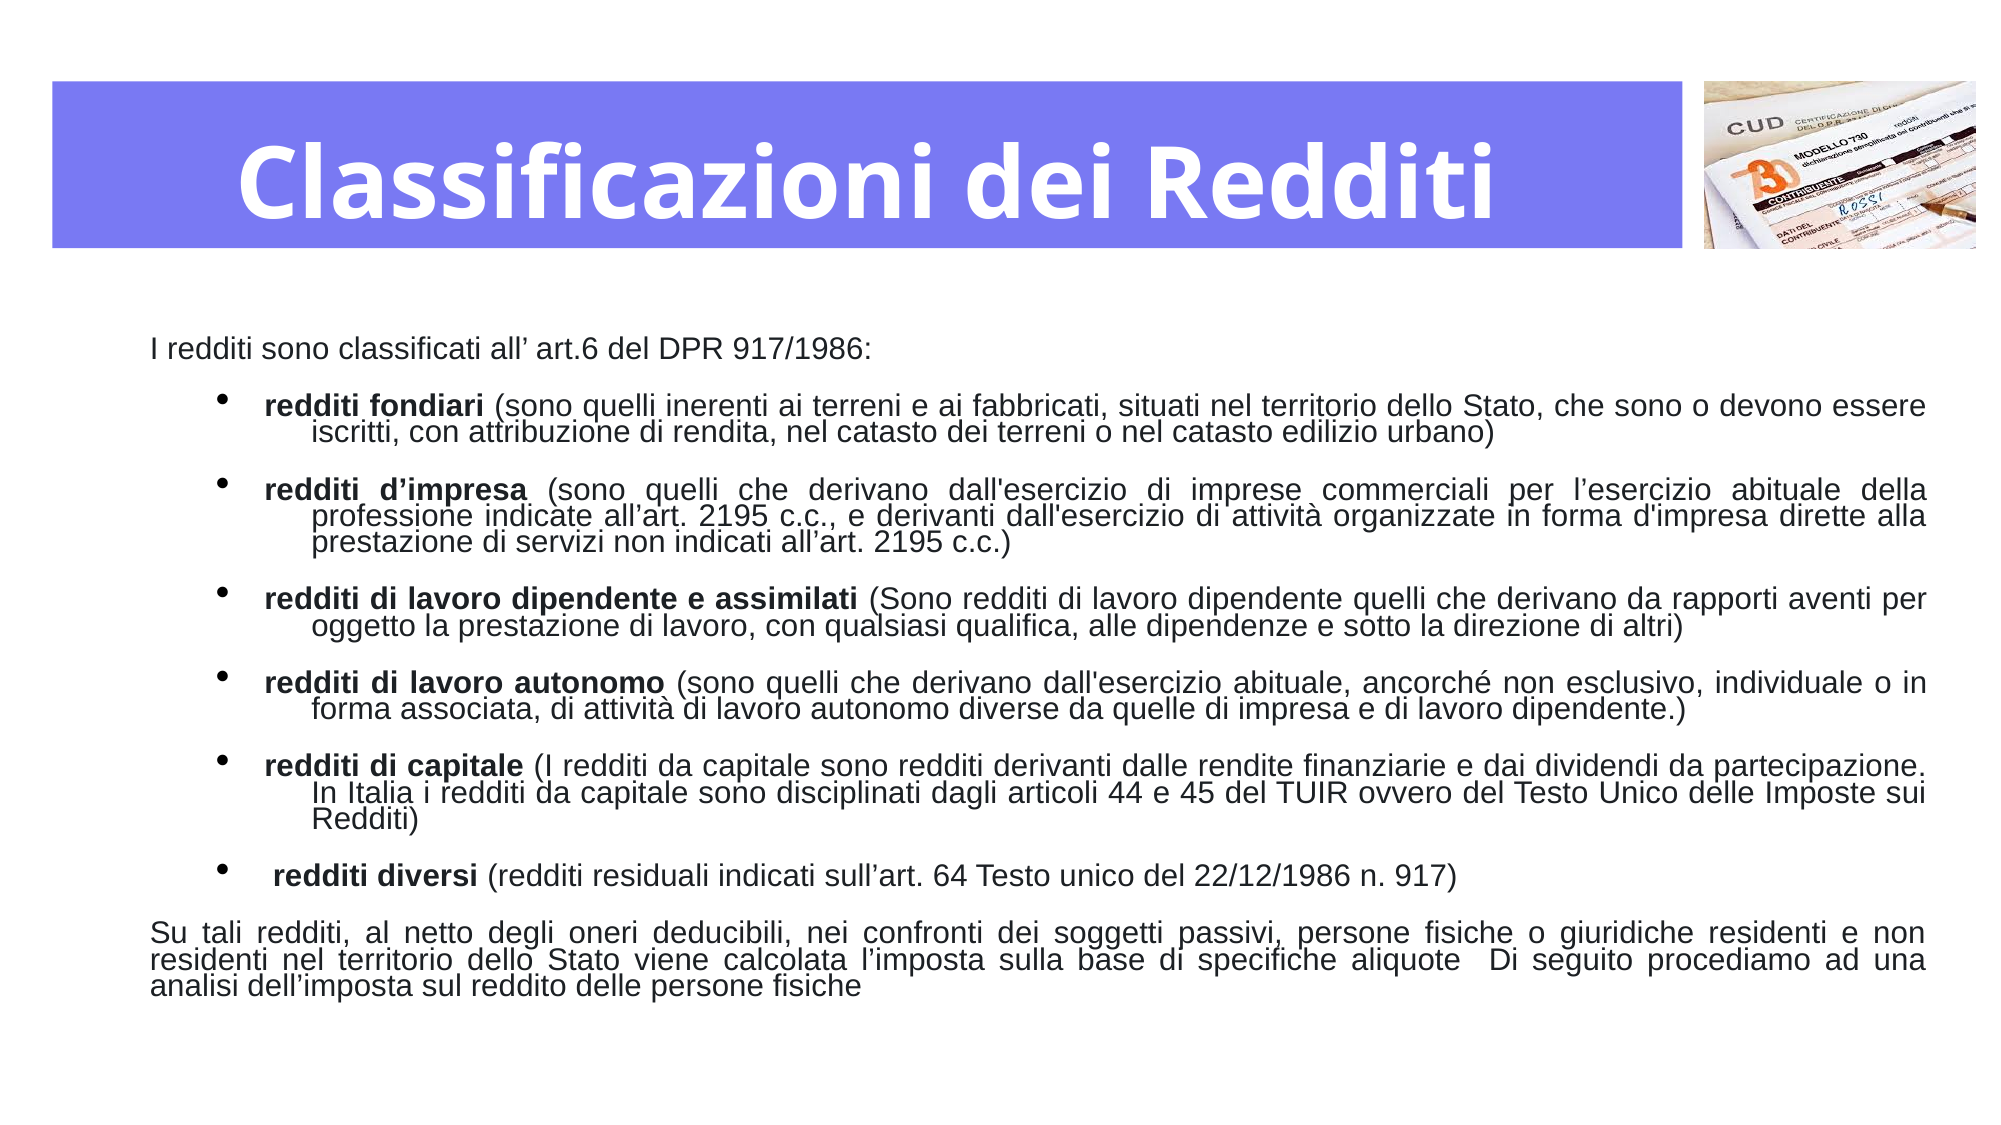

Classificazioni dei Redditi
# I redditi sono classificati all’ art.6 del DPR 917/1986:
redditi fondiari (sono quelli inerenti ai terreni e ai fabbricati, situati nel territorio dello Stato, che sono o devono essere iscritti, con attribuzione di rendita, nel catasto dei terreni o nel catasto edilizio urbano)
redditi d’impresa (sono quelli che derivano dall'esercizio di imprese commerciali per l’esercizio abituale della professione indicate all’art. 2195 c.c., e derivanti dall'esercizio di attività organizzate in forma d'impresa dirette alla prestazione di servizi non indicati all’art. 2195 c.c.)
redditi di lavoro dipendente e assimilati (Sono redditi di lavoro dipendente quelli che derivano da rapporti aventi per oggetto la prestazione di lavoro, con qualsiasi qualifica, alle dipendenze e sotto la direzione di altri)
redditi di lavoro autonomo (sono quelli che derivano dall'esercizio abituale, ancorché non esclusivo, individuale o in forma associata, di attività di lavoro autonomo diverse da quelle di impresa e di lavoro dipendente.)
redditi di capitale (I redditi da capitale sono redditi derivanti dalle rendite finanziarie e dai dividendi da partecipazione. In Italia i redditi da capitale sono disciplinati dagli articoli 44 e 45 del TUIR ovvero del Testo Unico delle Imposte sui Redditi)
 redditi diversi (redditi residuali indicati sull’art. 64 Testo unico del 22/12/1986 n. 917)
Su tali redditi, al netto degli oneri deducibili, nei confronti dei soggetti passivi, persone fisiche o giuridiche residenti e non residenti nel territorio dello Stato viene calcolata l’imposta sulla base di specifiche aliquote Di seguito procediamo ad una analisi dell’imposta sul reddito delle persone fisiche